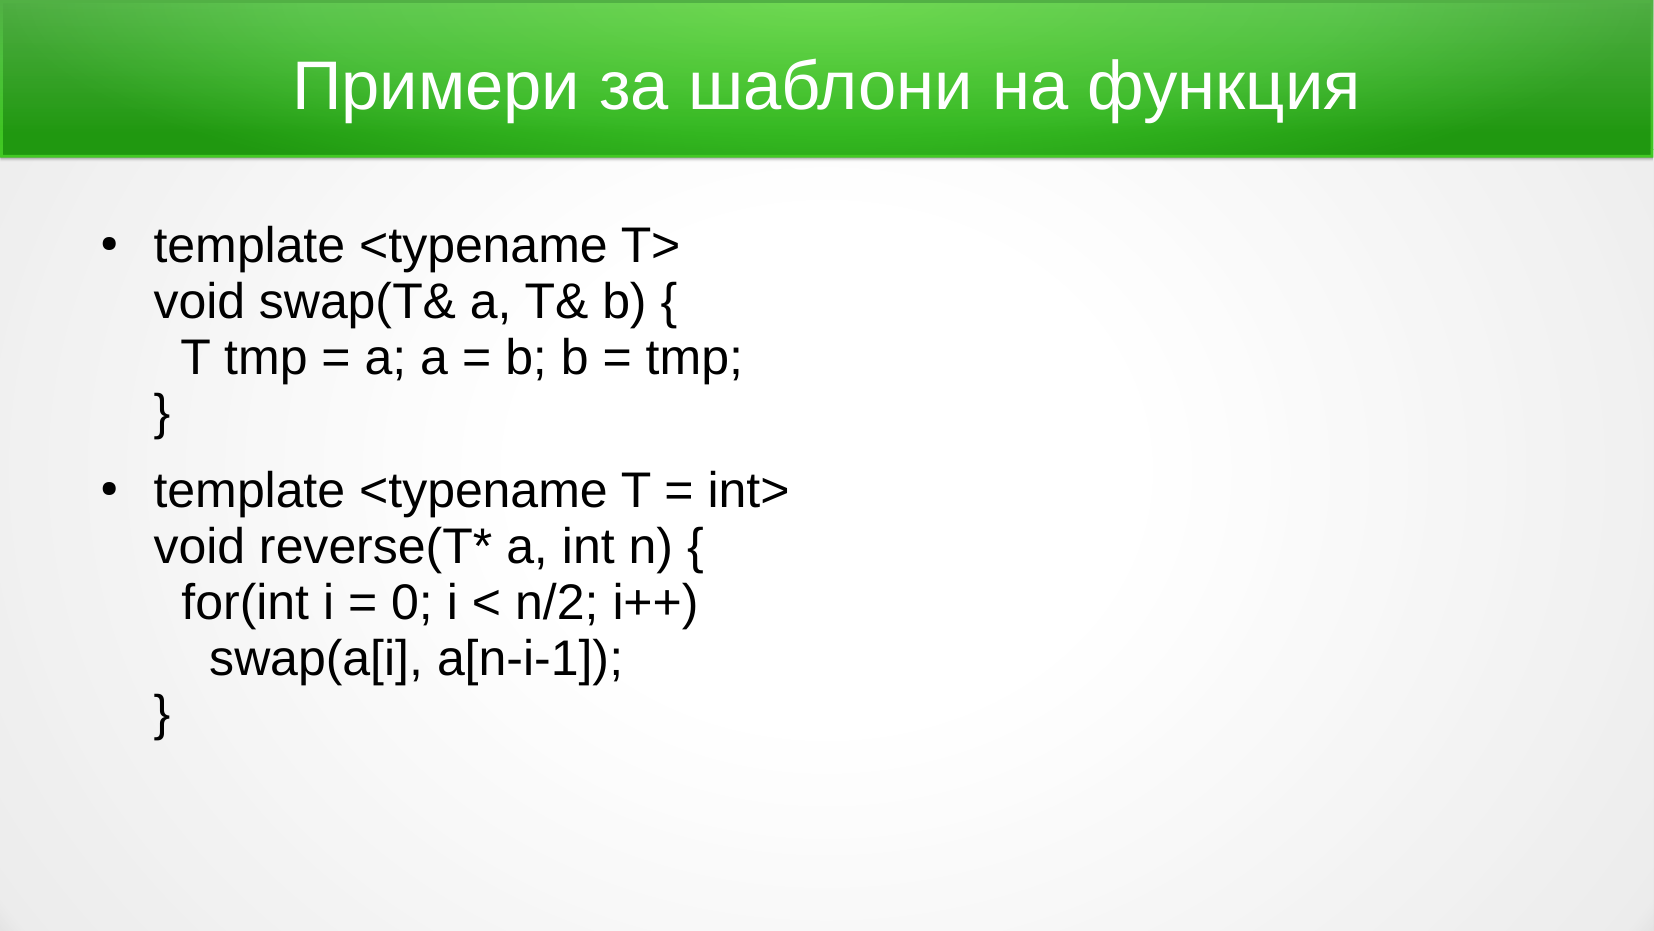

# Примери за шаблони на функция
template <typename T>
void swap(T& a, T& b) {
 T tmp = a; a = b; b = tmp;
}
template <typename T = int>
void reverse(T* a, int n) {
 for(int i = 0; i < n/2; i++)
 swap(a[i], a[n-i-1]);
}